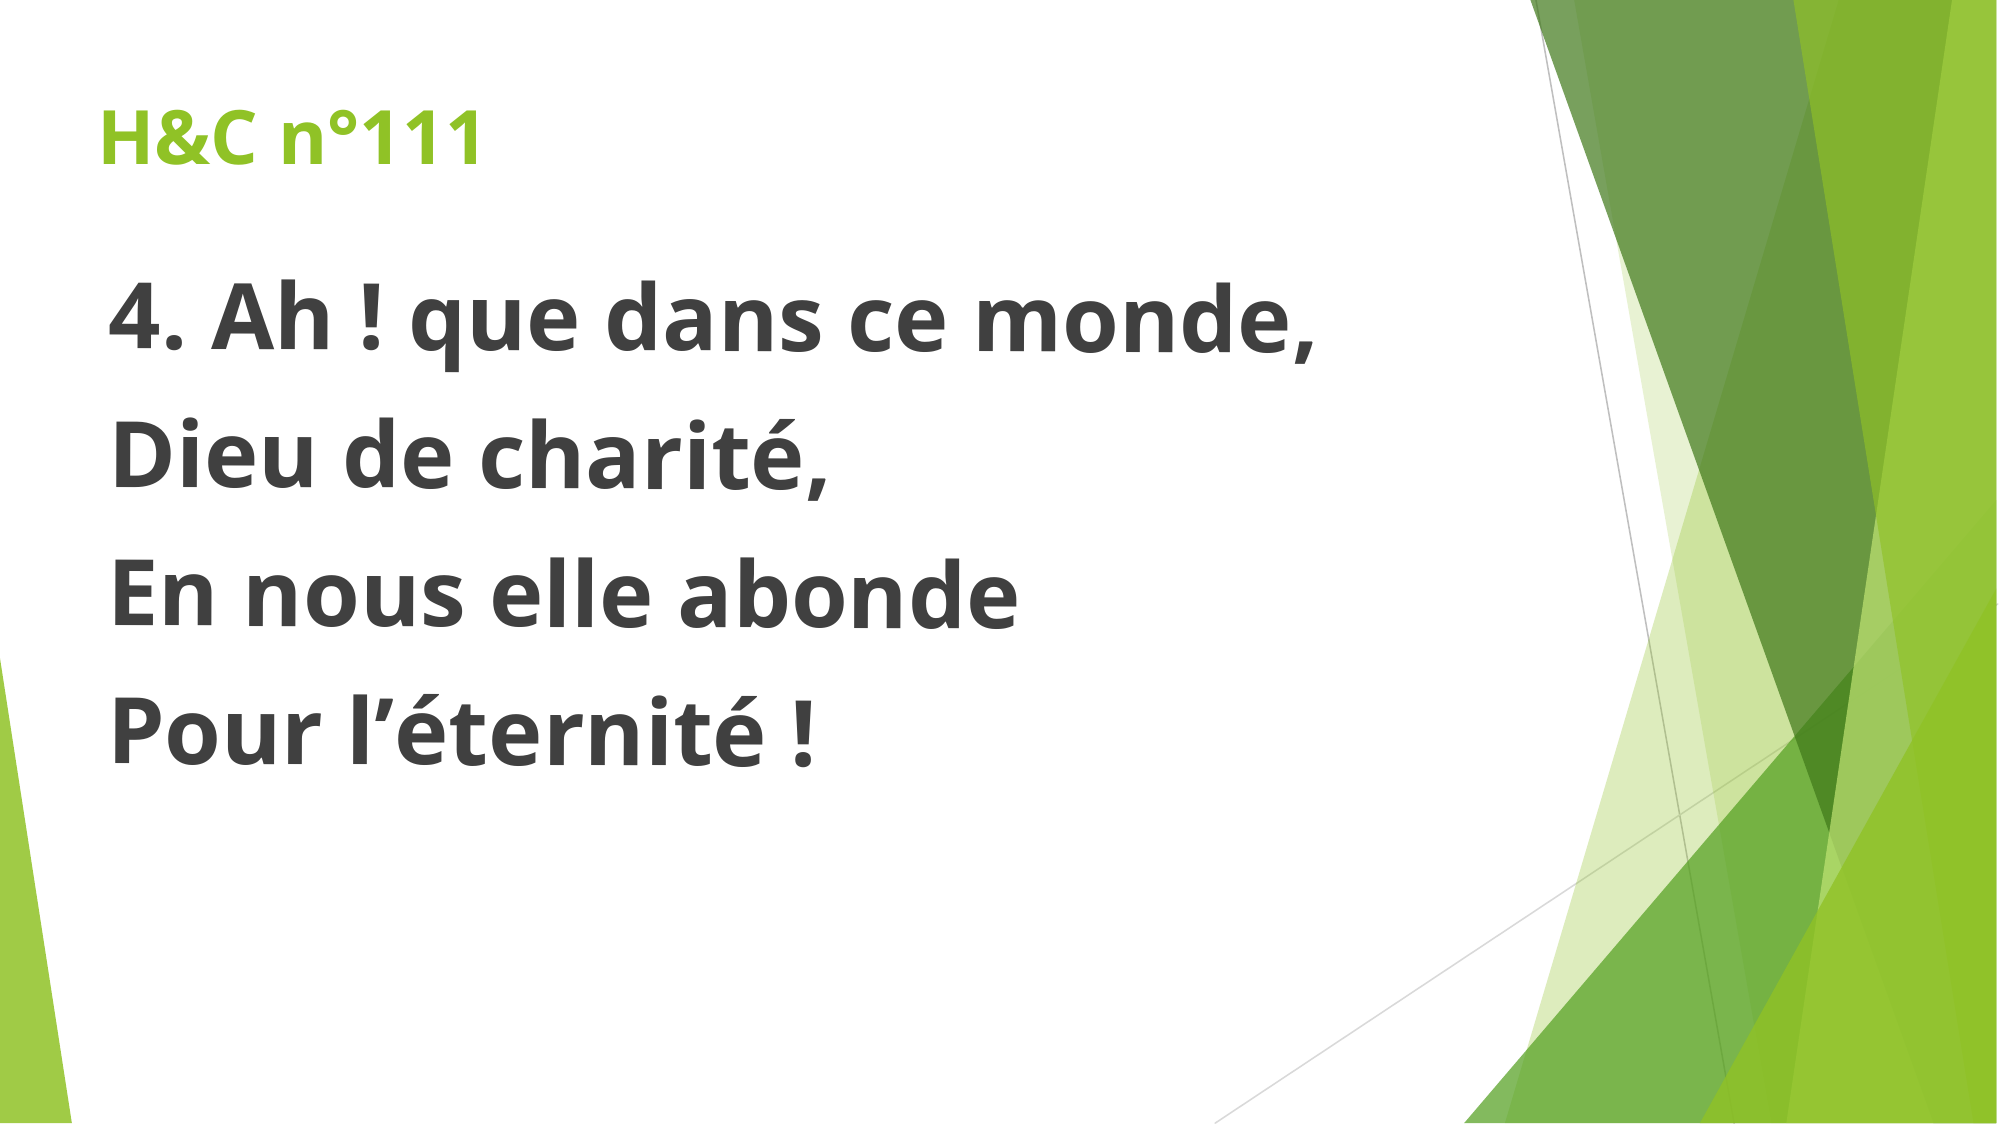

H&C n°111
4. Ah ! que dans ce monde,
Dieu de charité,
En nous elle abonde
Pour l’éternité !